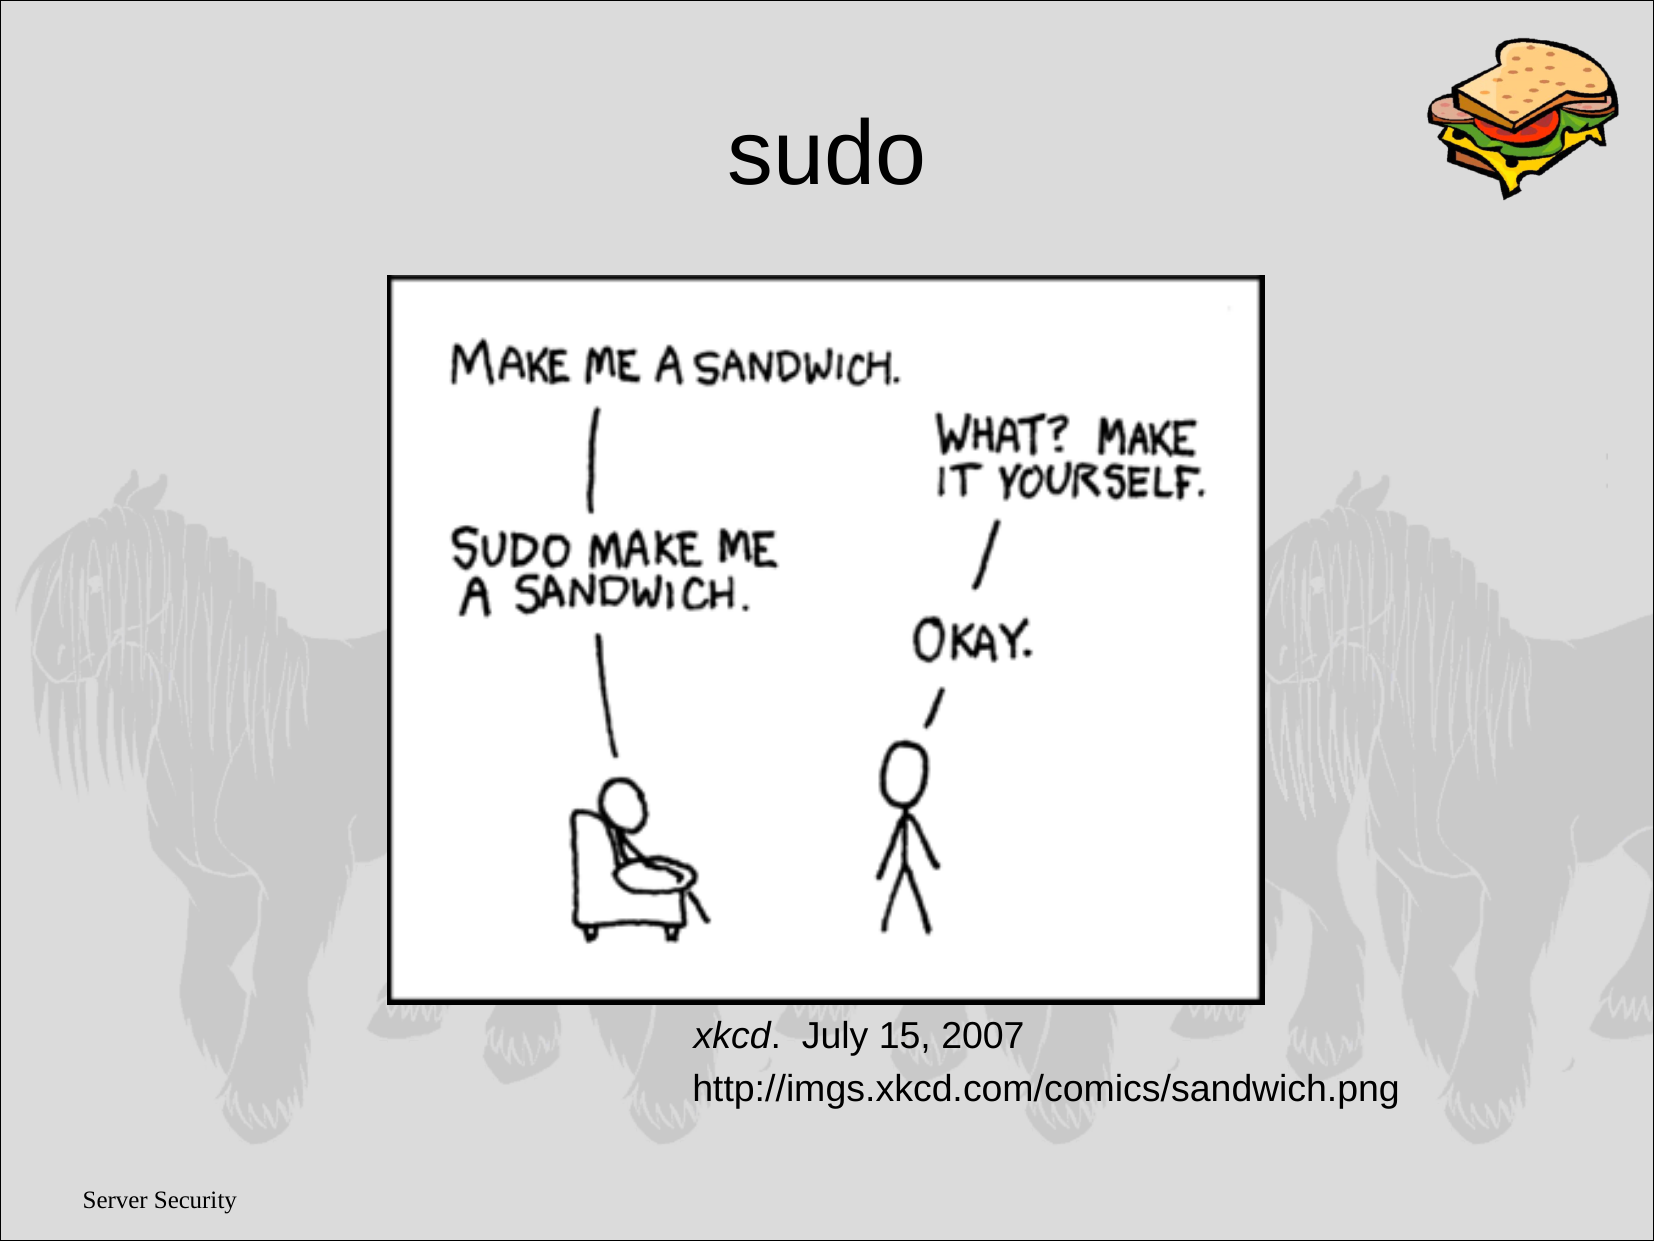

# sudo
xkcd. July 15, 2007
http://imgs.xkcd.com/comics/sandwich.png